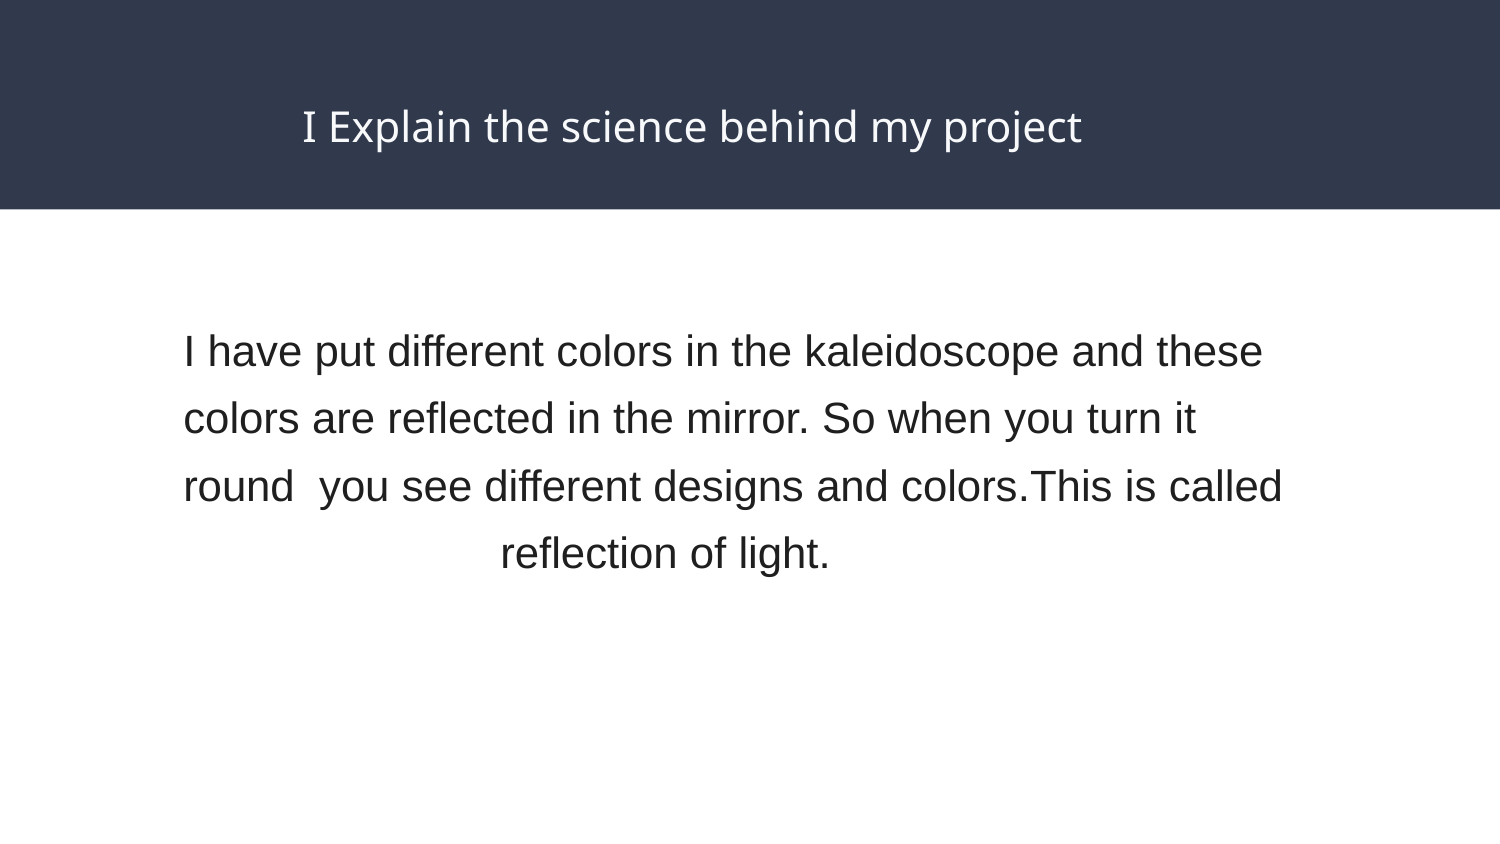

# I Explain the science behind my project
I have put different colors in the kaleidoscope and these colors are reflected in the mirror. So when you turn it round you see different designs and colors.This is called
 reflection of light.